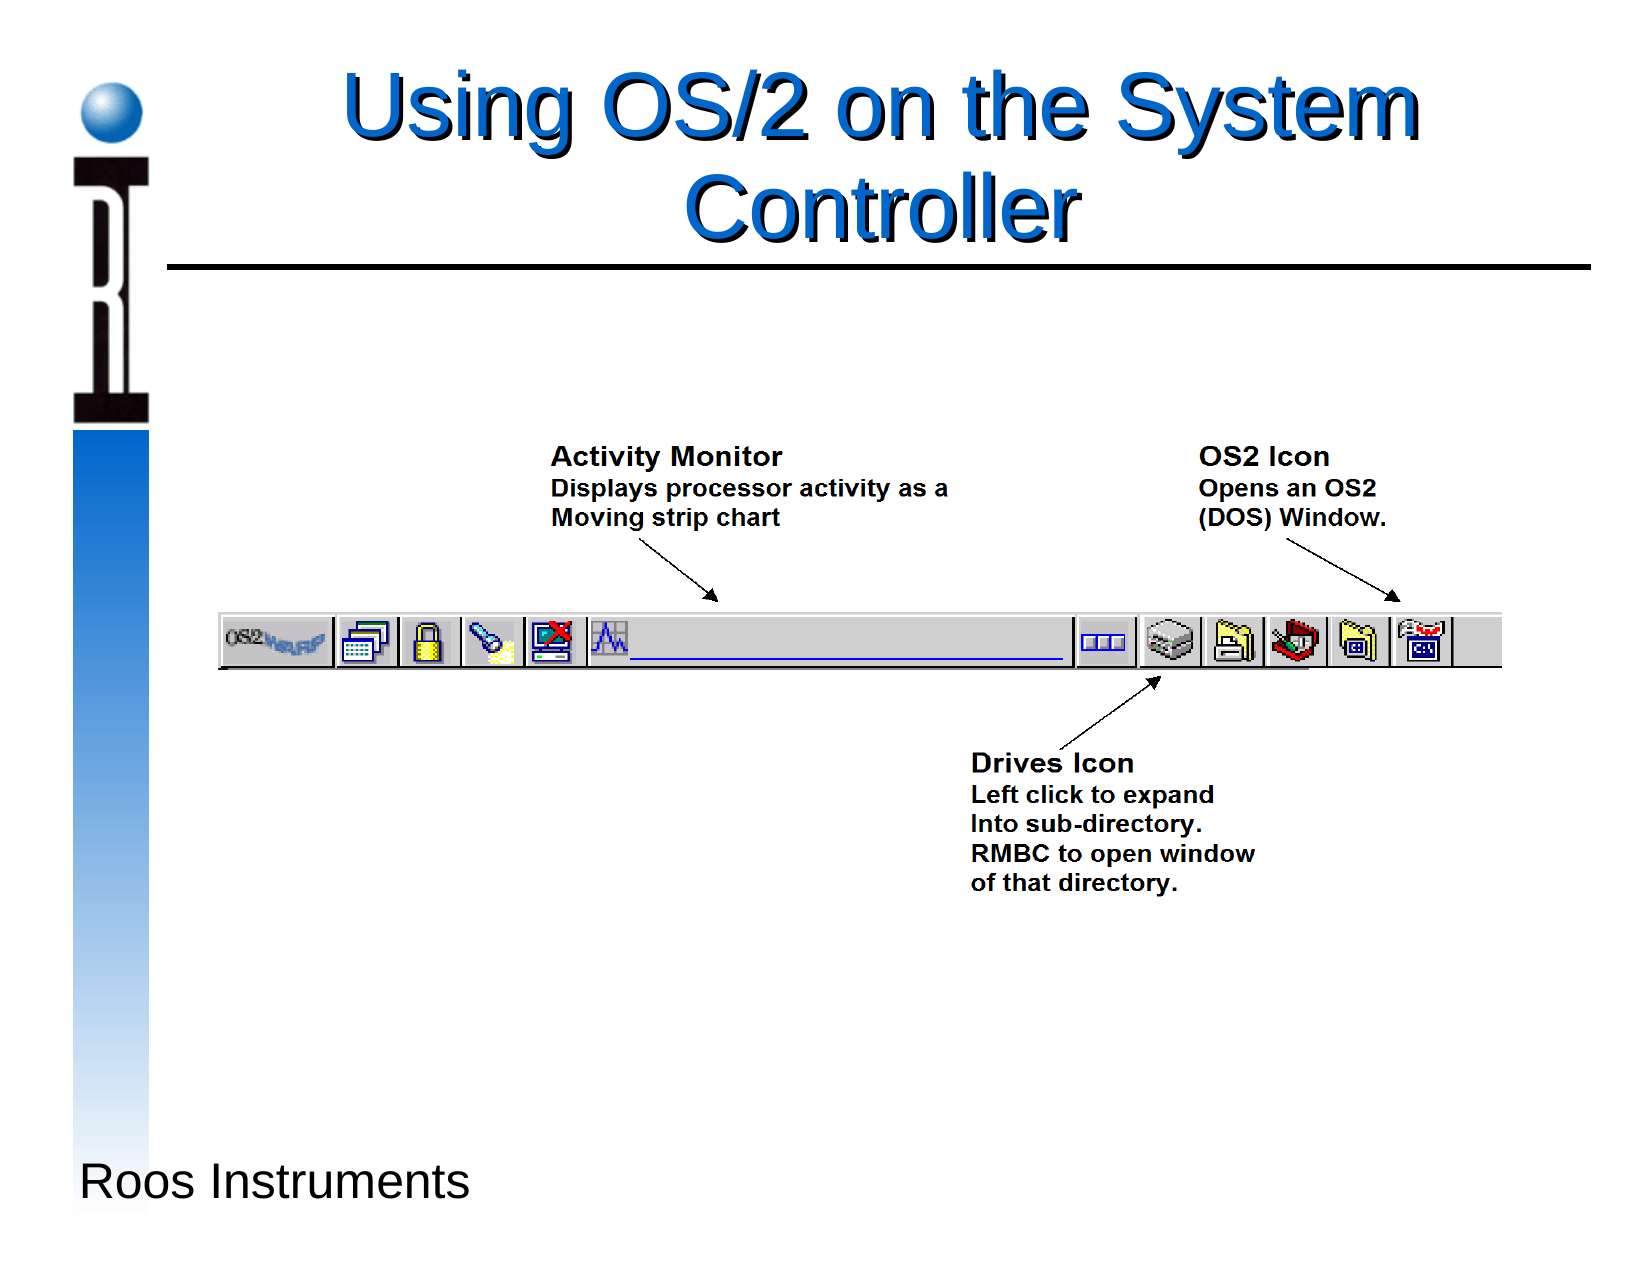

# Using OS/2 on the System Controller